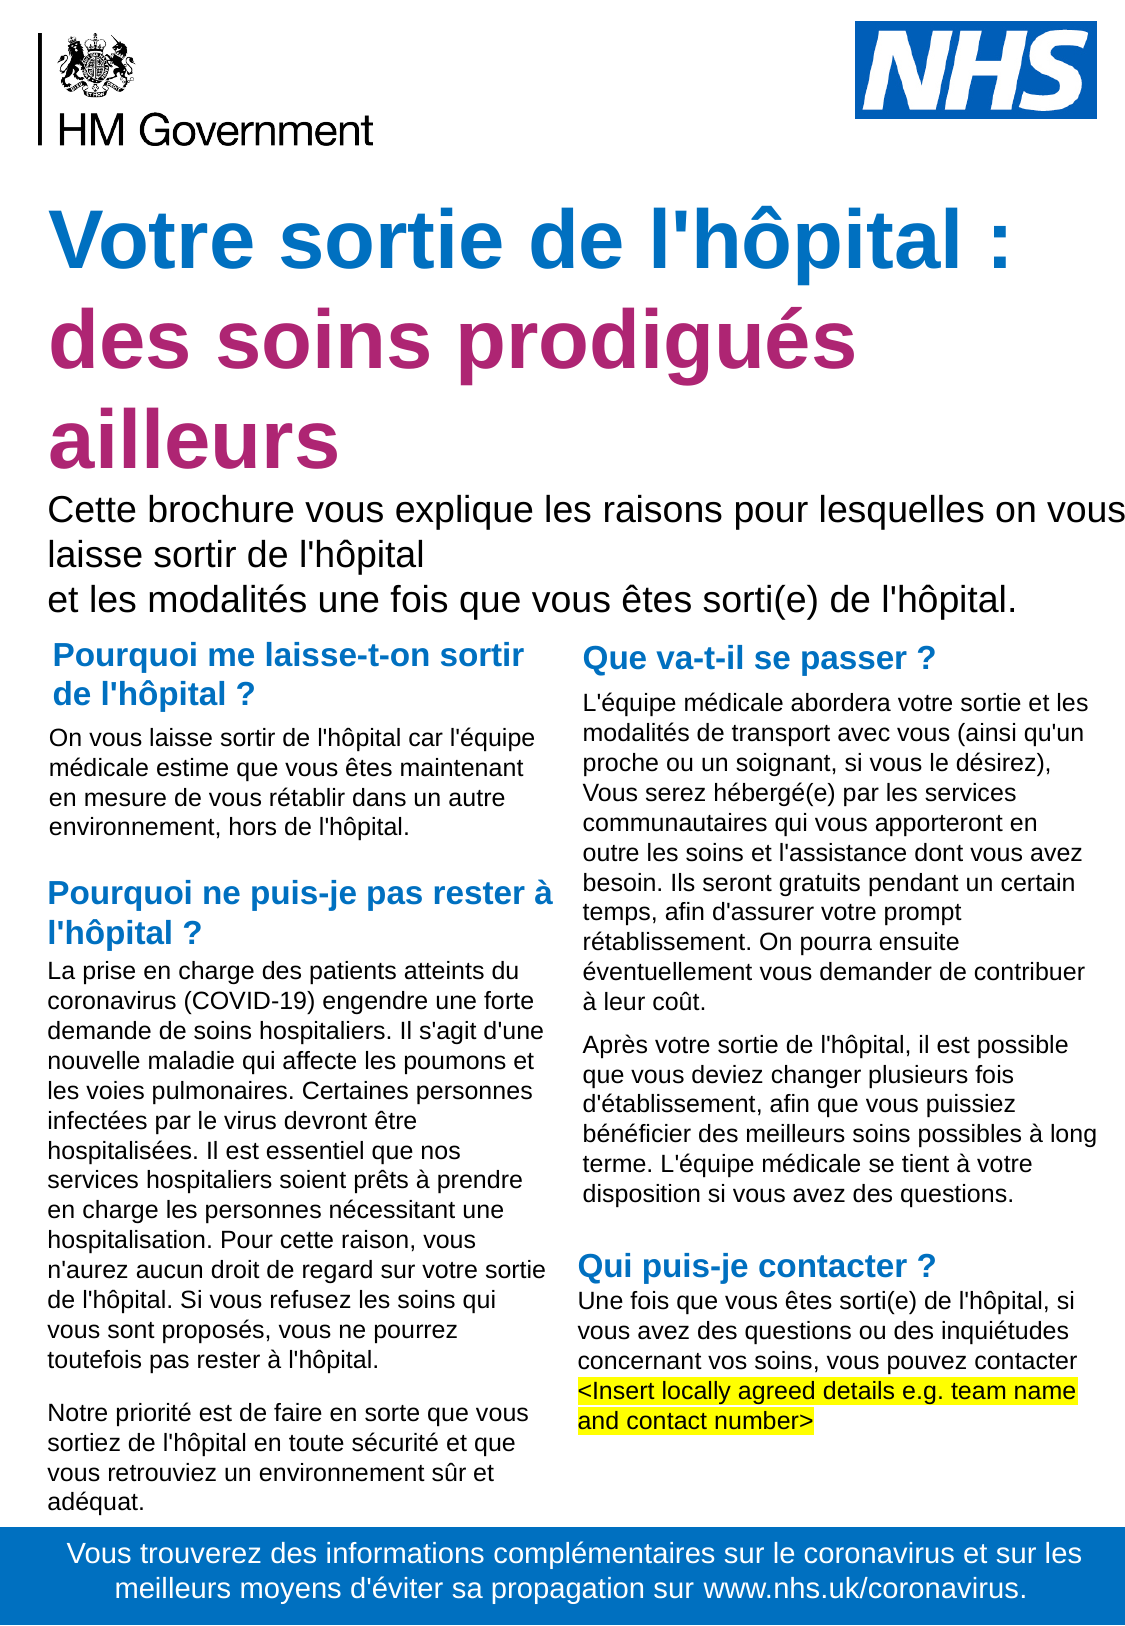

Votre sortie de l'hôpital :
des soins prodigués ailleurs
Cette brochure vous explique les raisons pour lesquelles on vous laisse sortir de l'hôpital
et les modalités une fois que vous êtes sorti(e) de l'hôpital.
Pourquoi me laisse-t-on sortir de l'hôpital ?
Que va-t-il se passer ?
L'équipe médicale abordera votre sortie et les modalités de transport avec vous (ainsi qu'un proche ou un soignant, si vous le désirez), Vous serez hébergé(e) par les services communautaires qui vous apporteront en outre les soins et l'assistance dont vous avez besoin. Ils seront gratuits pendant un certain temps, afin d'assurer votre prompt rétablissement. On pourra ensuite éventuellement vous demander de contribuer à leur coût.
Après votre sortie de l'hôpital, il est possible que vous deviez changer plusieurs fois d'établissement, afin que vous puissiez bénéficier des meilleurs soins possibles à long terme. L'équipe médicale se tient à votre disposition si vous avez des questions.
On vous laisse sortir de l'hôpital car l'équipe médicale estime que vous êtes maintenant en mesure de vous rétablir dans un autre environnement, hors de l'hôpital.
Pourquoi ne puis-je pas rester à l'hôpital ?
La prise en charge des patients atteints du coronavirus (COVID-19) engendre une forte demande de soins hospitaliers. Il s'agit d'une nouvelle maladie qui affecte les poumons et les voies pulmonaires. Certaines personnes infectées par le virus devront être hospitalisées. Il est essentiel que nos services hospitaliers soient prêts à prendre en charge les personnes nécessitant une hospitalisation. Pour cette raison, vous n'aurez aucun droit de regard sur votre sortie de l'hôpital. Si vous refusez les soins qui vous sont proposés, vous ne pourrez toutefois pas rester à l'hôpital.
Notre priorité est de faire en sorte que vous sortiez de l'hôpital en toute sécurité et que vous retrouviez un environnement sûr et adéquat.
Qui puis-je contacter ?
Une fois que vous êtes sorti(e) de l'hôpital, si vous avez des questions ou des inquiétudes concernant vos soins, vous pouvez contacter <Insert locally agreed details e.g. team name and contact number>